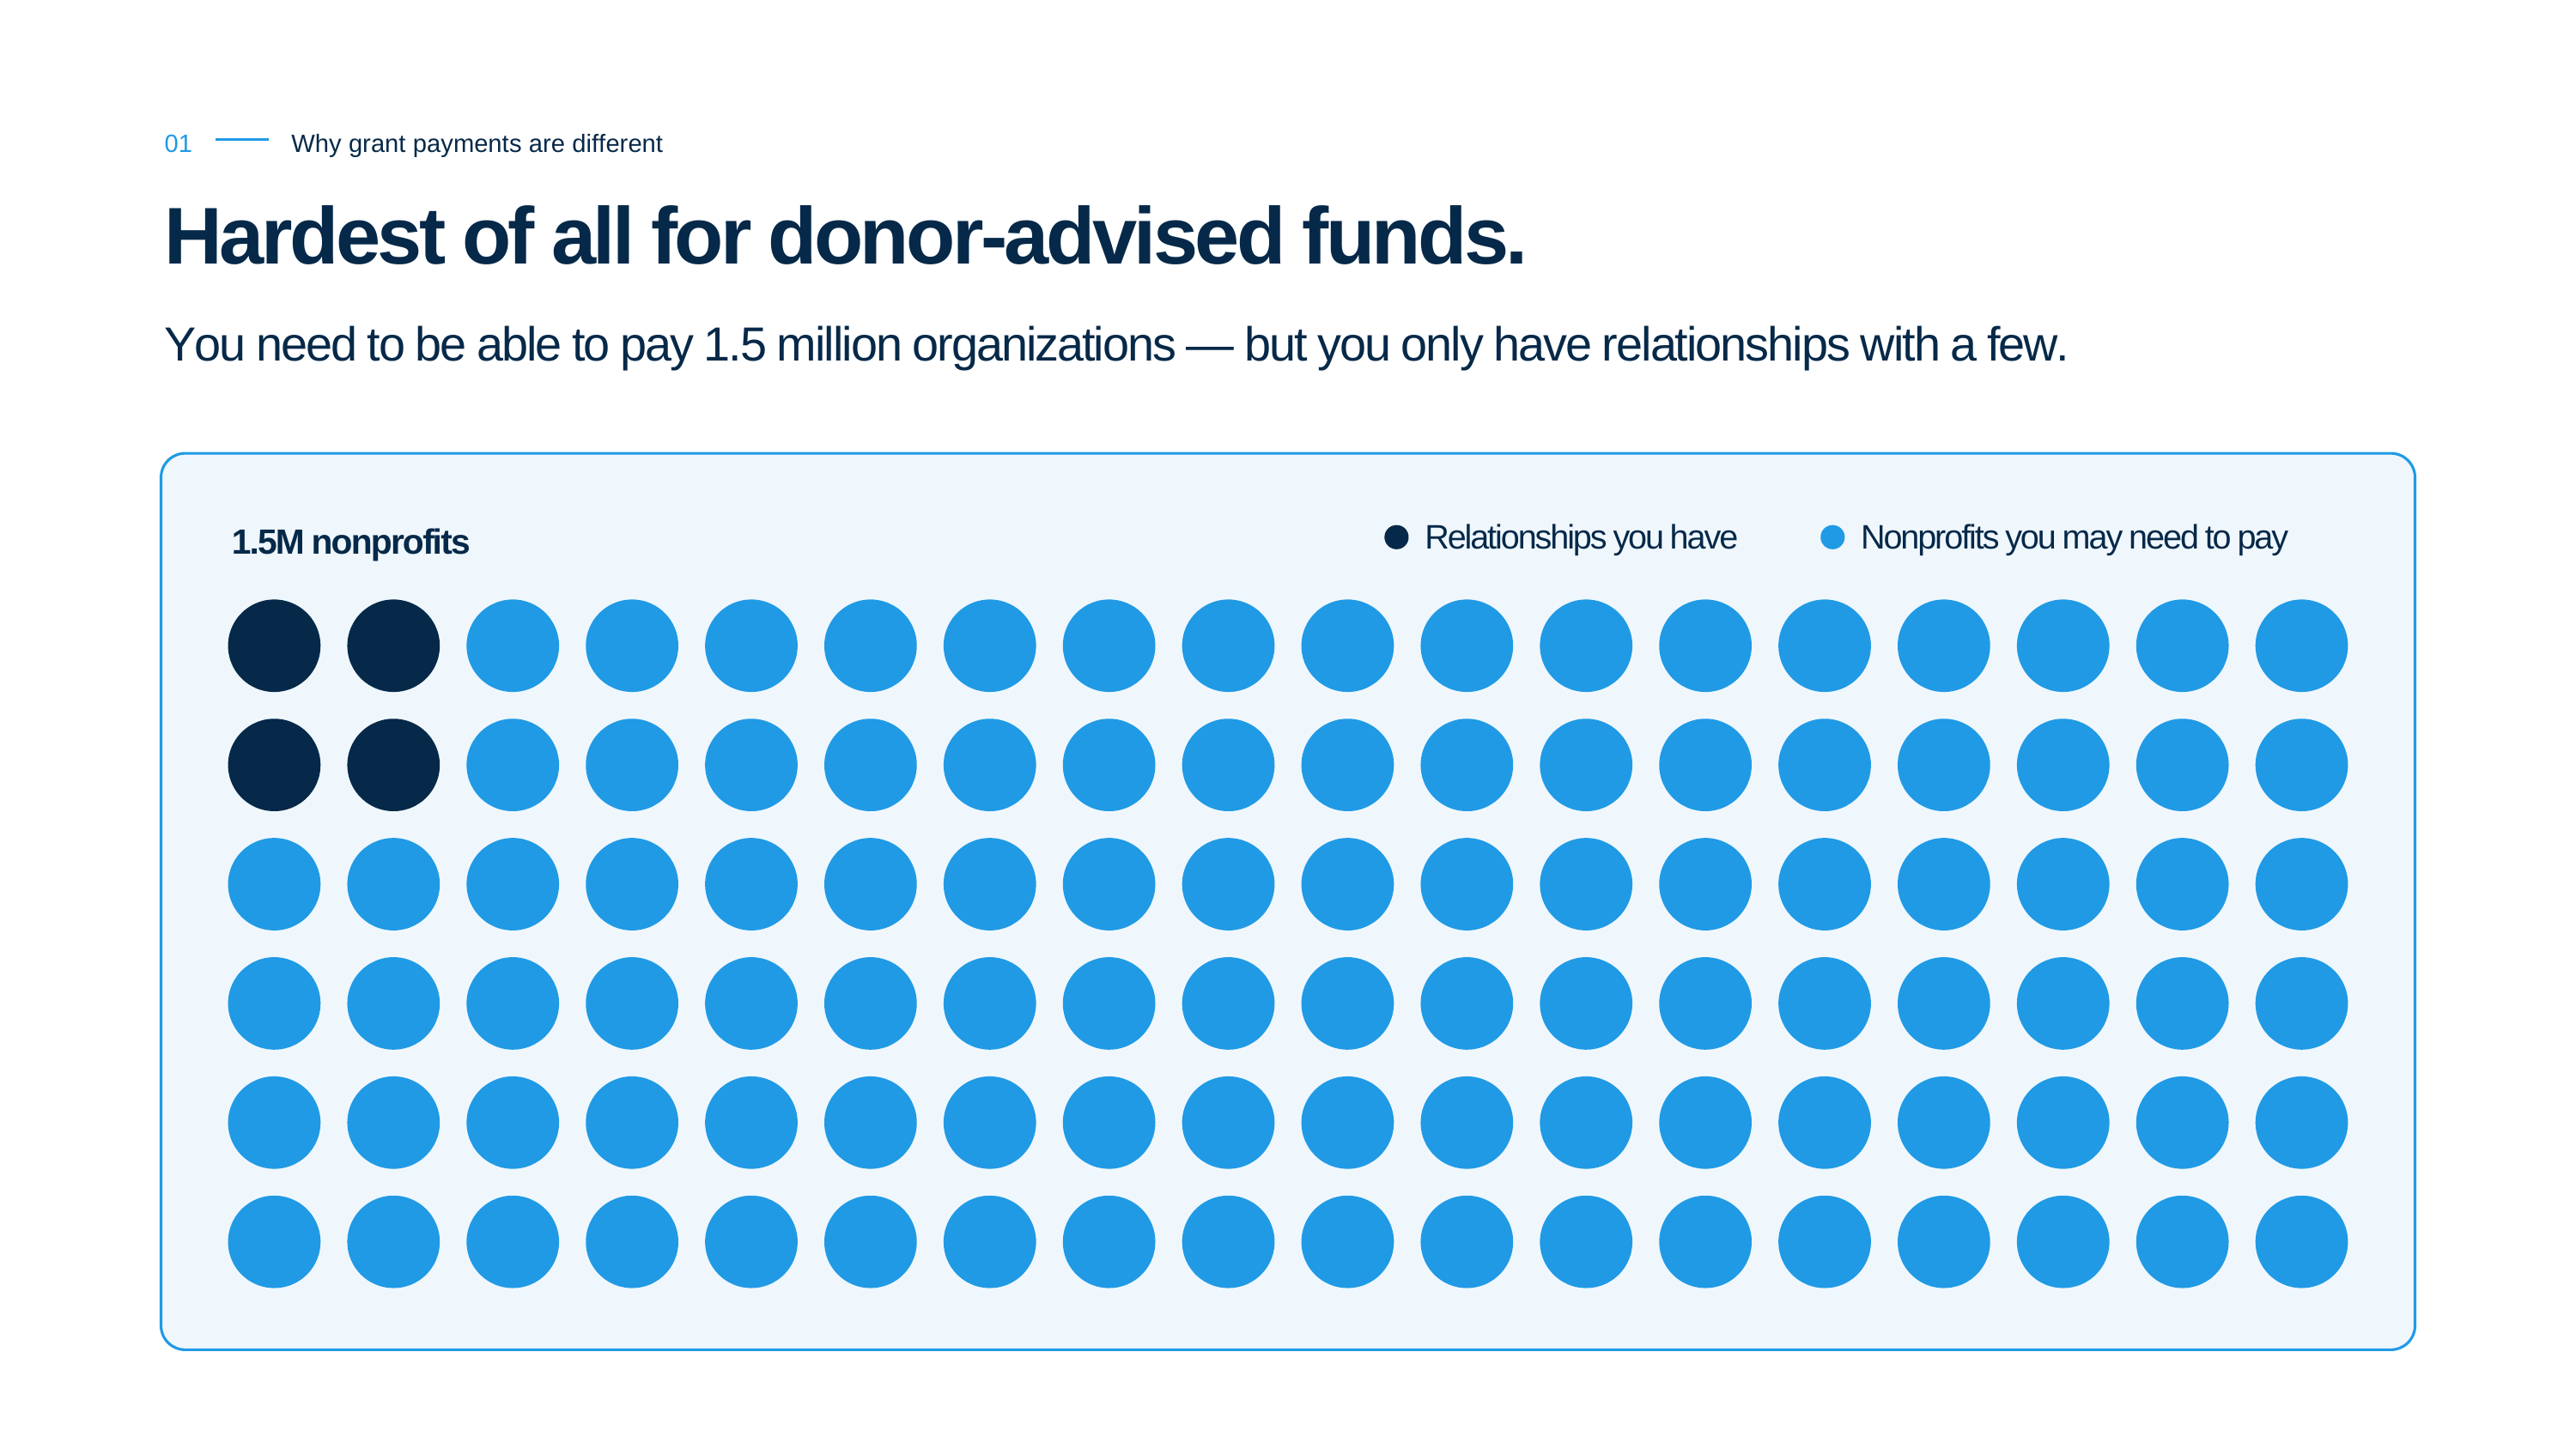

01
Why grant payments are different
Hardest of all for donor-advised funds.
You need to be able to pay 1.5 million organizations — but you only have relationships with a few.
1.5M nonprofits
Relationships you have
Nonprofits you may need to pay